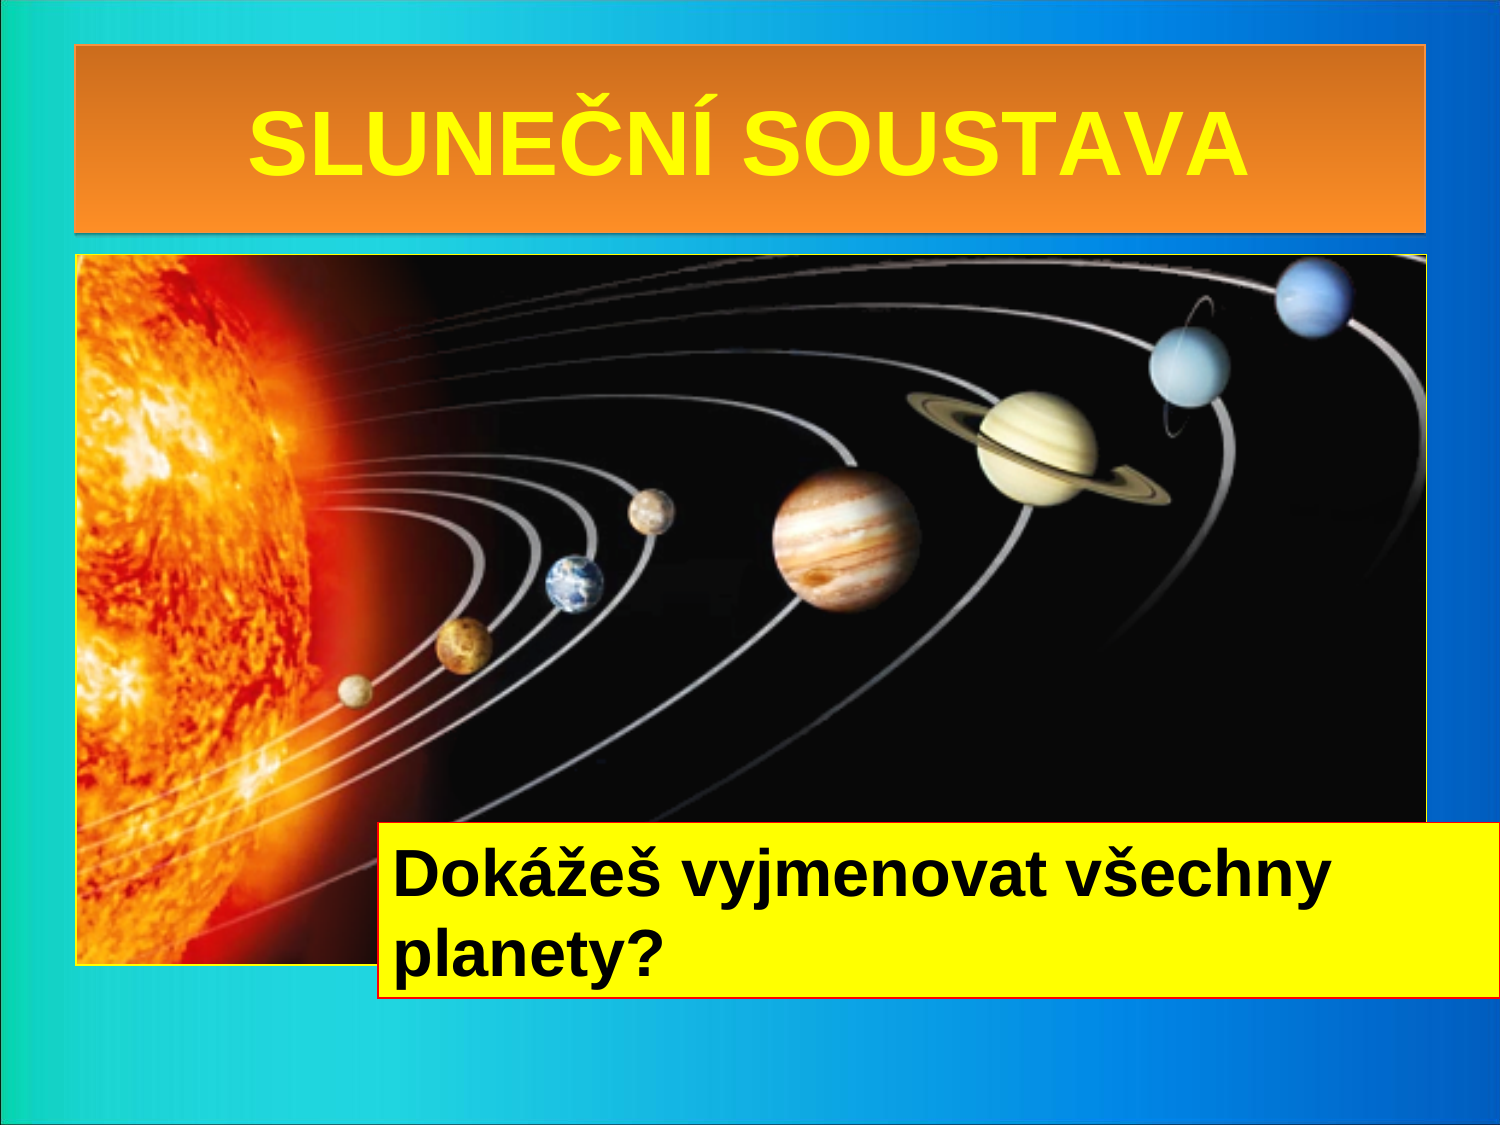

# SLUNEČNÍ SOUSTAVA
Dokážeš vyjmenovat všechny planety?